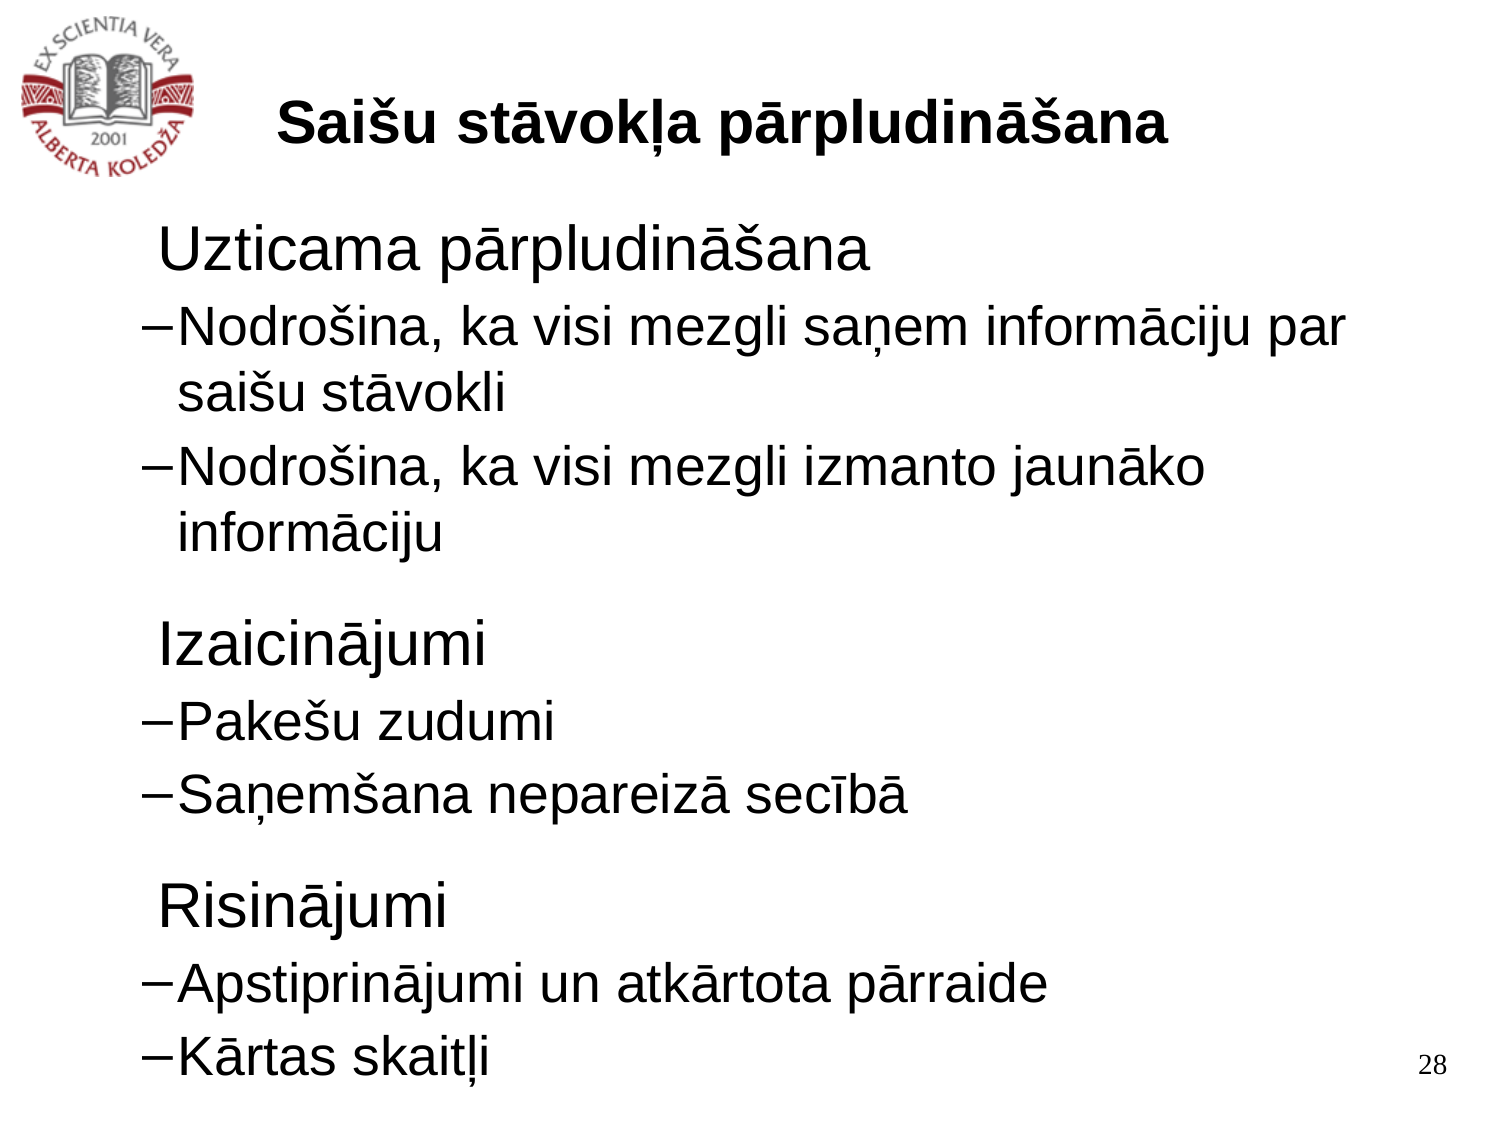

# Saišu stāvokļa pārpludināšana
Uzticama pārpludināšana
Nodrošina, ka visi mezgli saņem informāciju par saišu stāvokli
Nodrošina, ka visi mezgli izmanto jaunāko informāciju
Izaicinājumi
Pakešu zudumi
Saņemšana nepareizā secībā
Risinājumi
Apstiprinājumi un atkārtota pārraide
Kārtas skaitļi